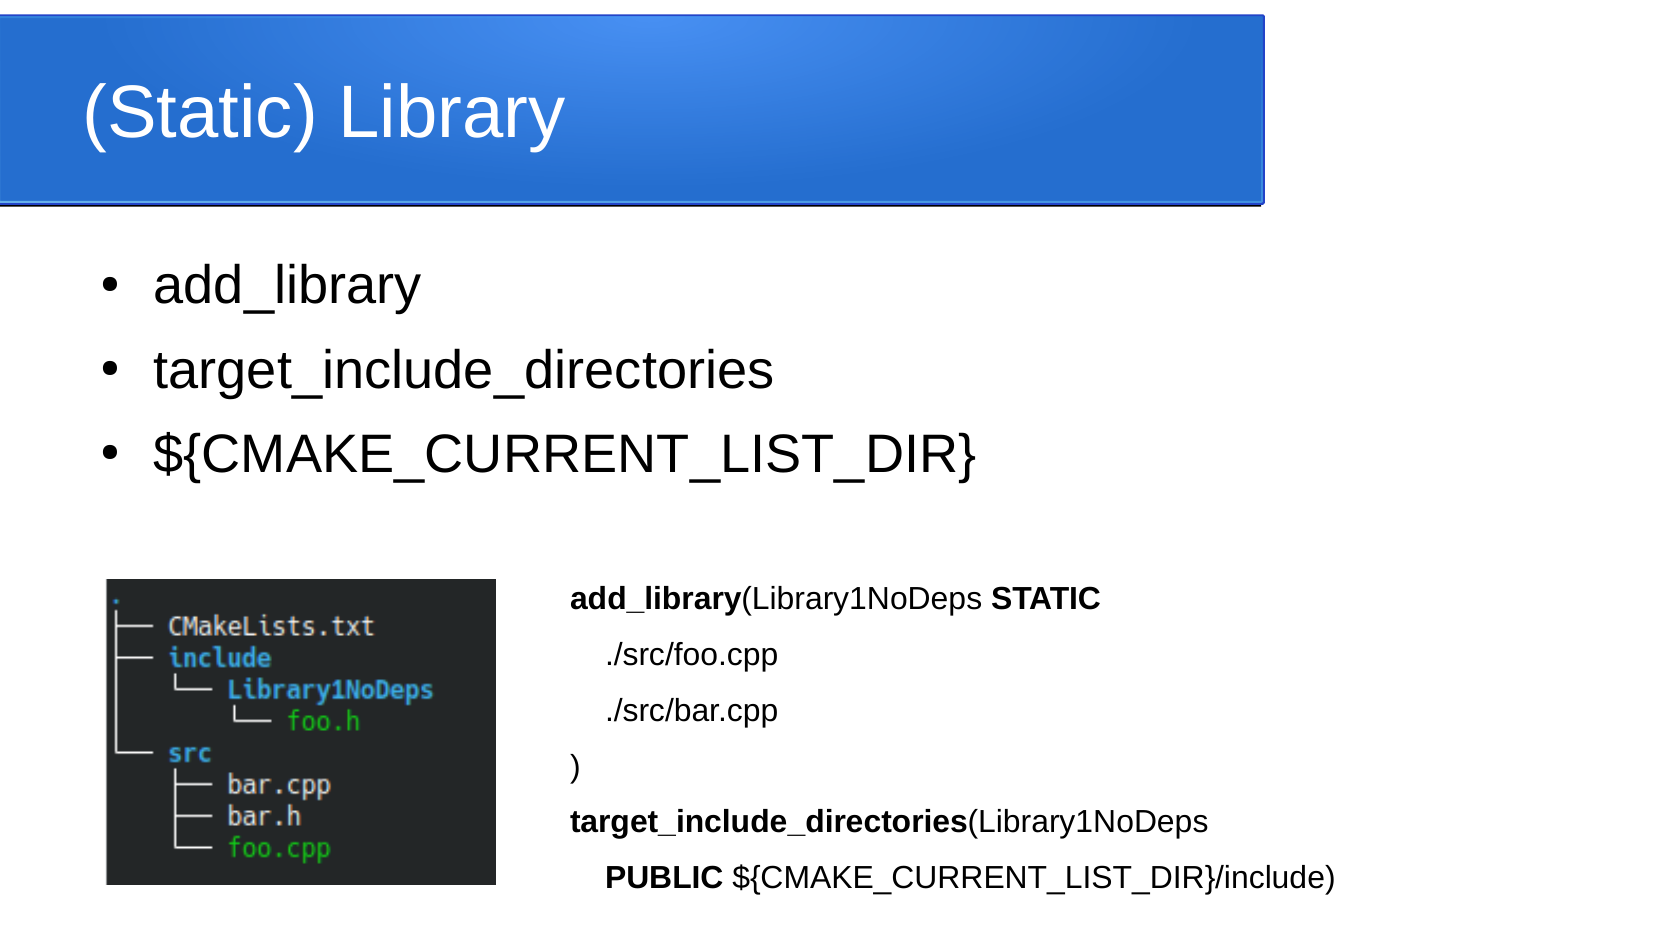

# (Static) Library
add_library
target_include_directories
${CMAKE_CURRENT_LIST_DIR}
add_library(Library1NoDeps STATIC
 ./src/foo.cpp
 ./src/bar.cpp
)
target_include_directories(Library1NoDeps
 PUBLIC ${CMAKE_CURRENT_LIST_DIR}/include)